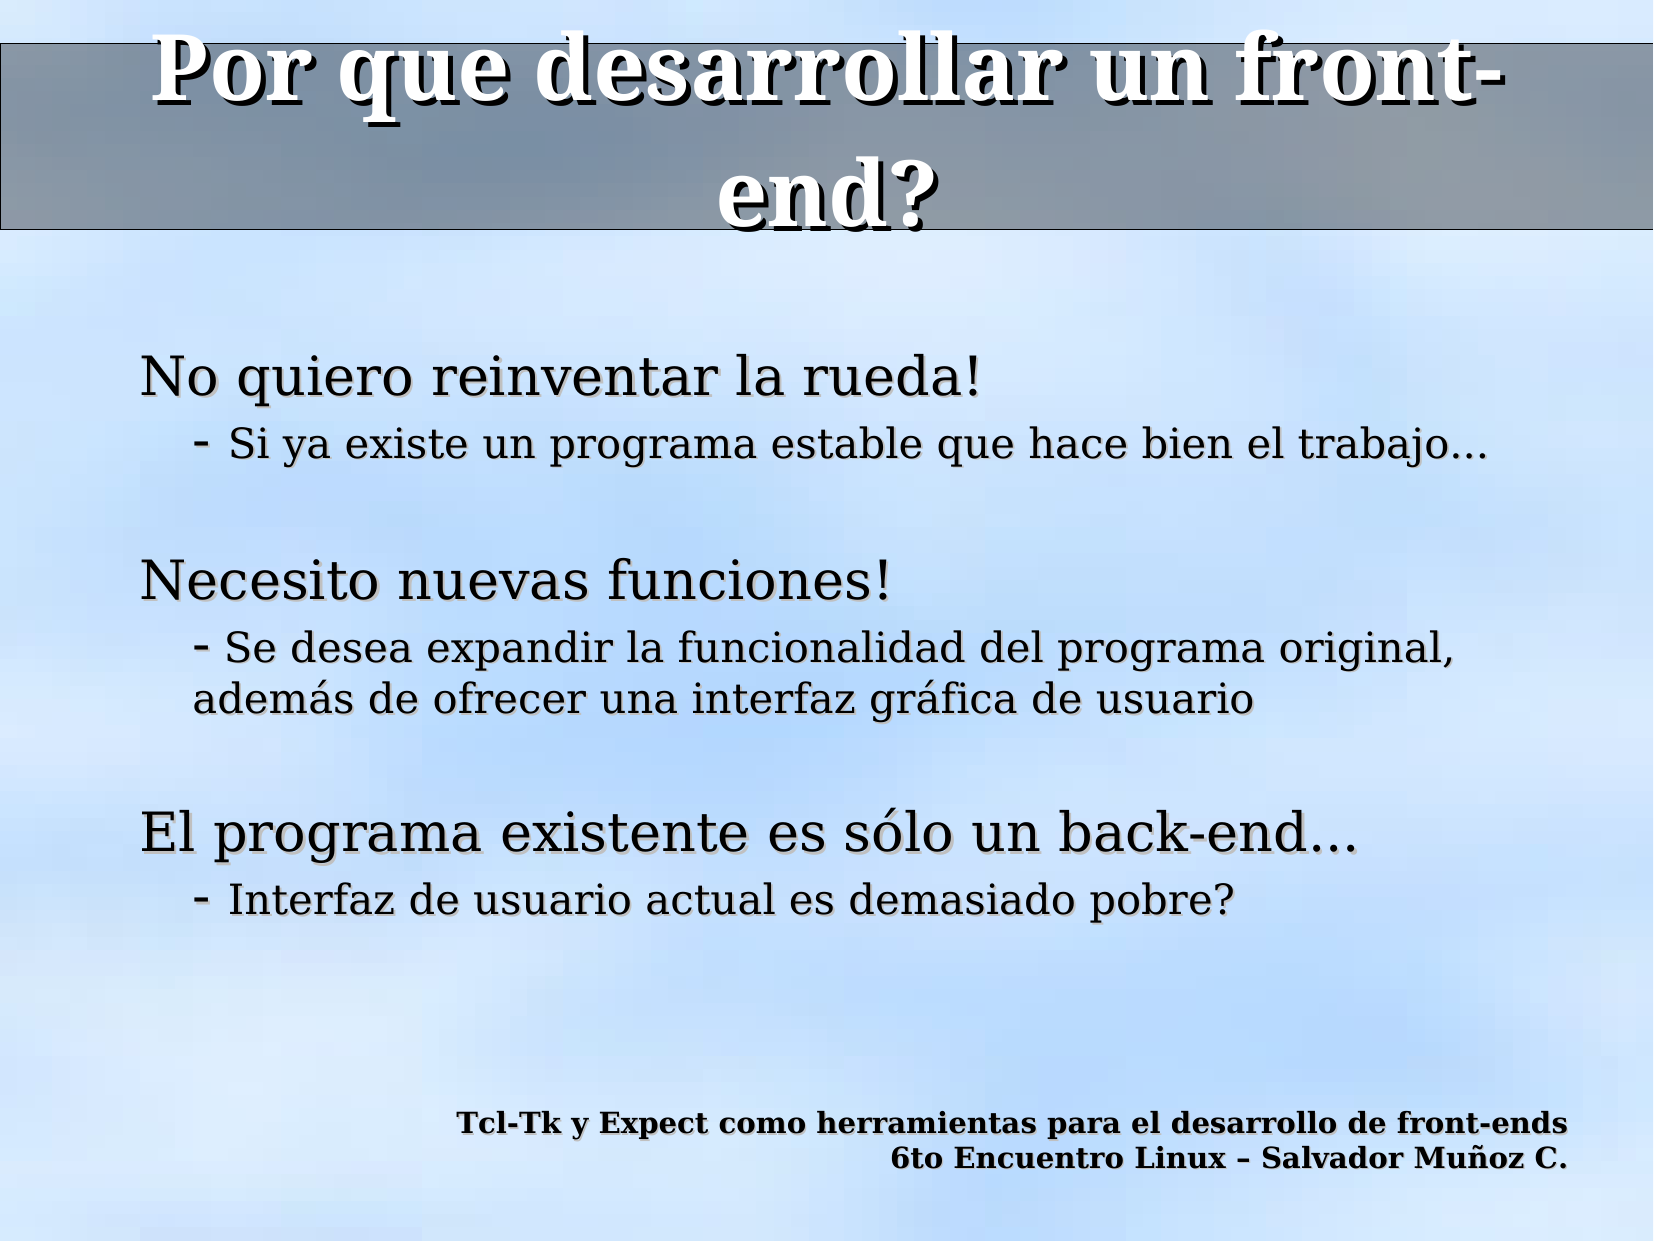

# Por que desarrollar un front-end?
No quiero reinventar la rueda!
- Si ya existe un programa estable que hace bien el trabajo...
Necesito nuevas funciones!
- Se desea expandir la funcionalidad del programa original, además de ofrecer una interfaz gráfica de usuario
El programa existente es sólo un back-end...
- Interfaz de usuario actual es demasiado pobre?
Tcl-Tk y Expect como herramientas para el desarrollo de front-ends
6to Encuentro Linux – Salvador Muñoz C.